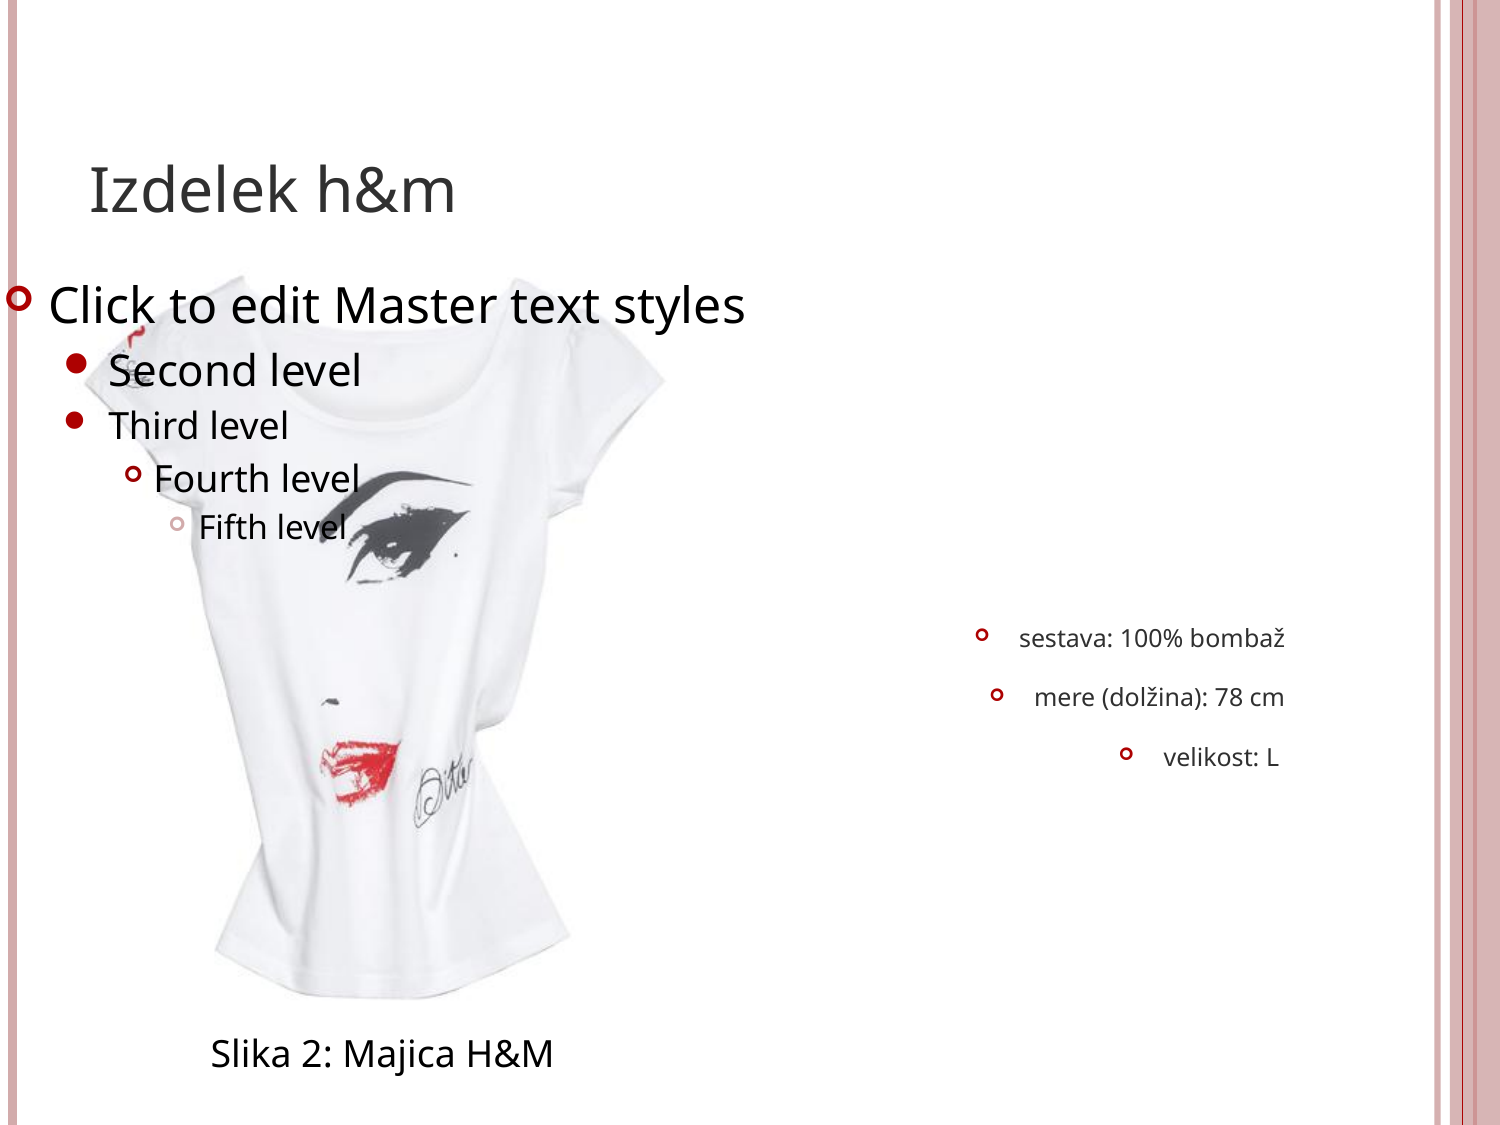

# Izdelek h&m
sestava: 100% bombaž
mere (dolžina): 78 cm
velikost: L
Click to edit Master text styles
Second level
Third level
Fourth level
Fifth level
Slika 2: Majica H&M